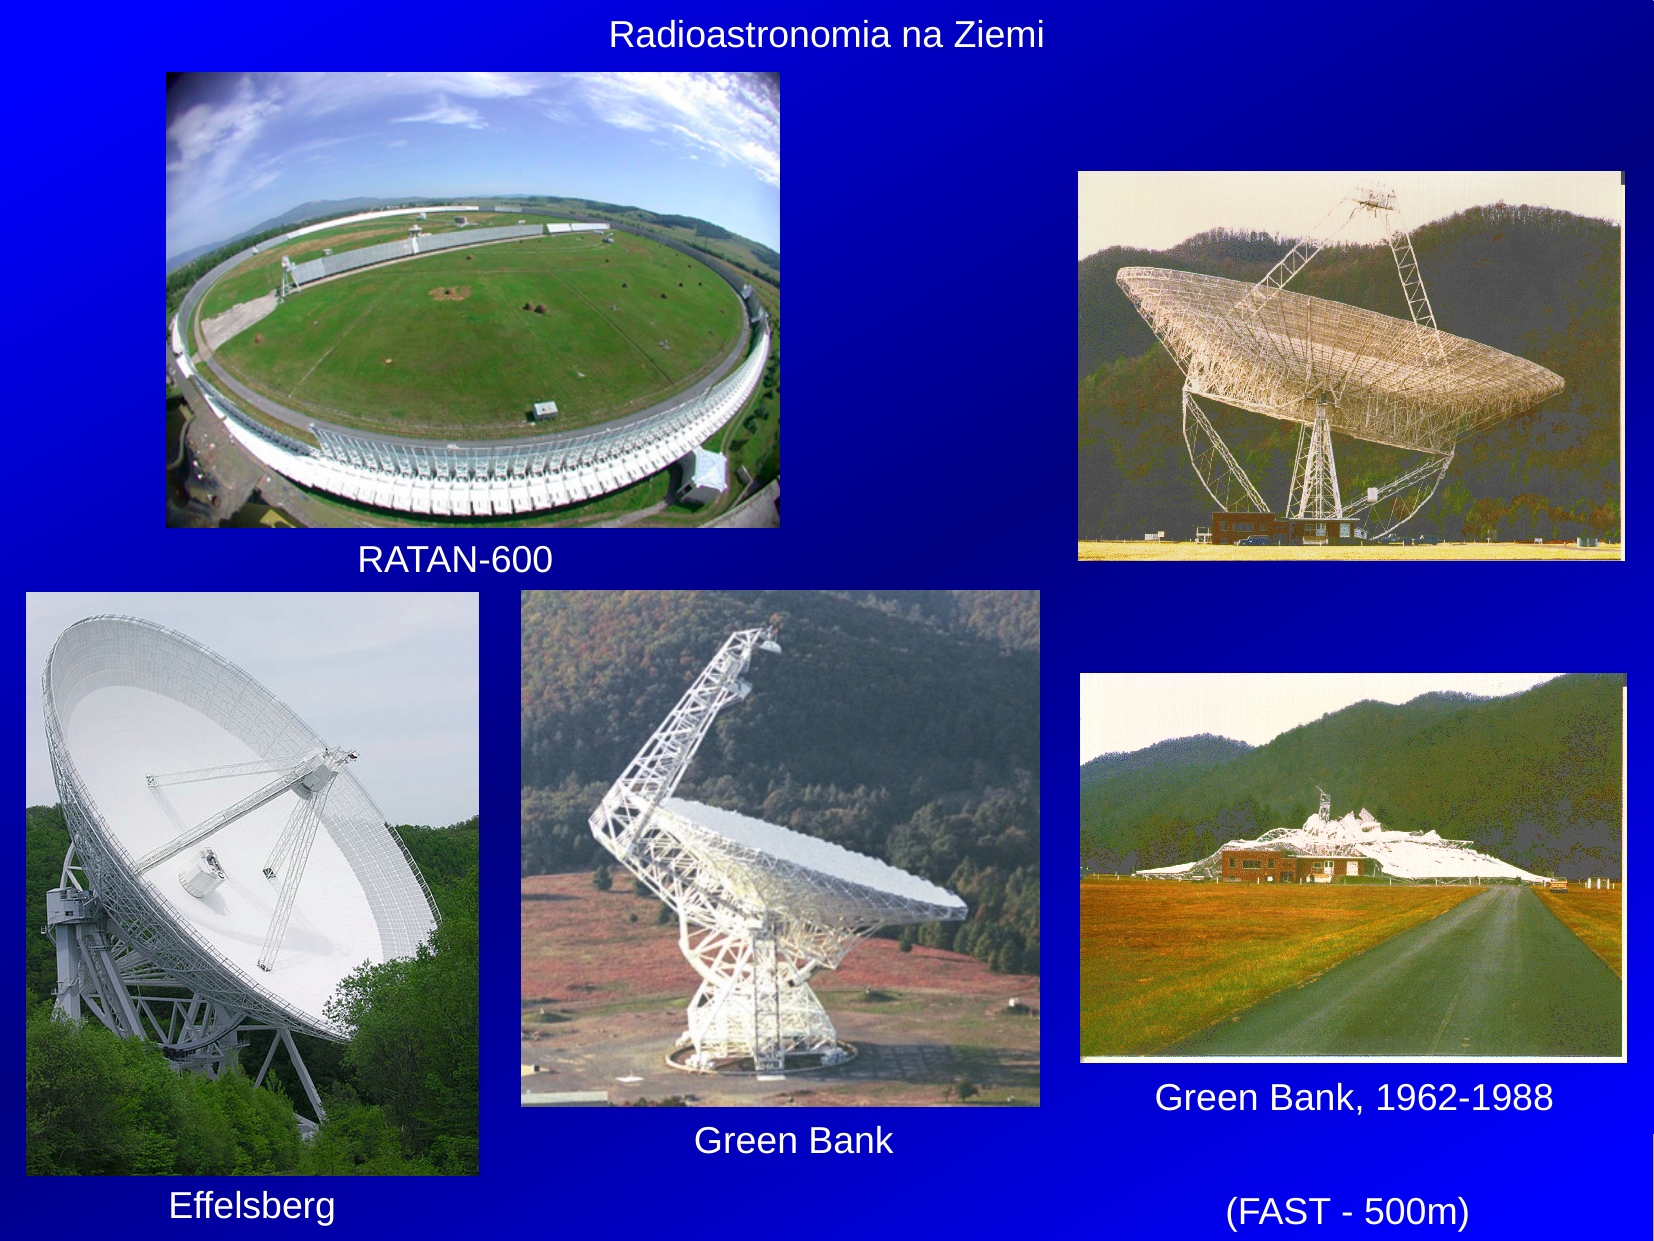

Radioastronomia na Ziemi
RATAN-600
Green Bank, 1962-1988
Green Bank
Effelsberg
(FAST - 500m)